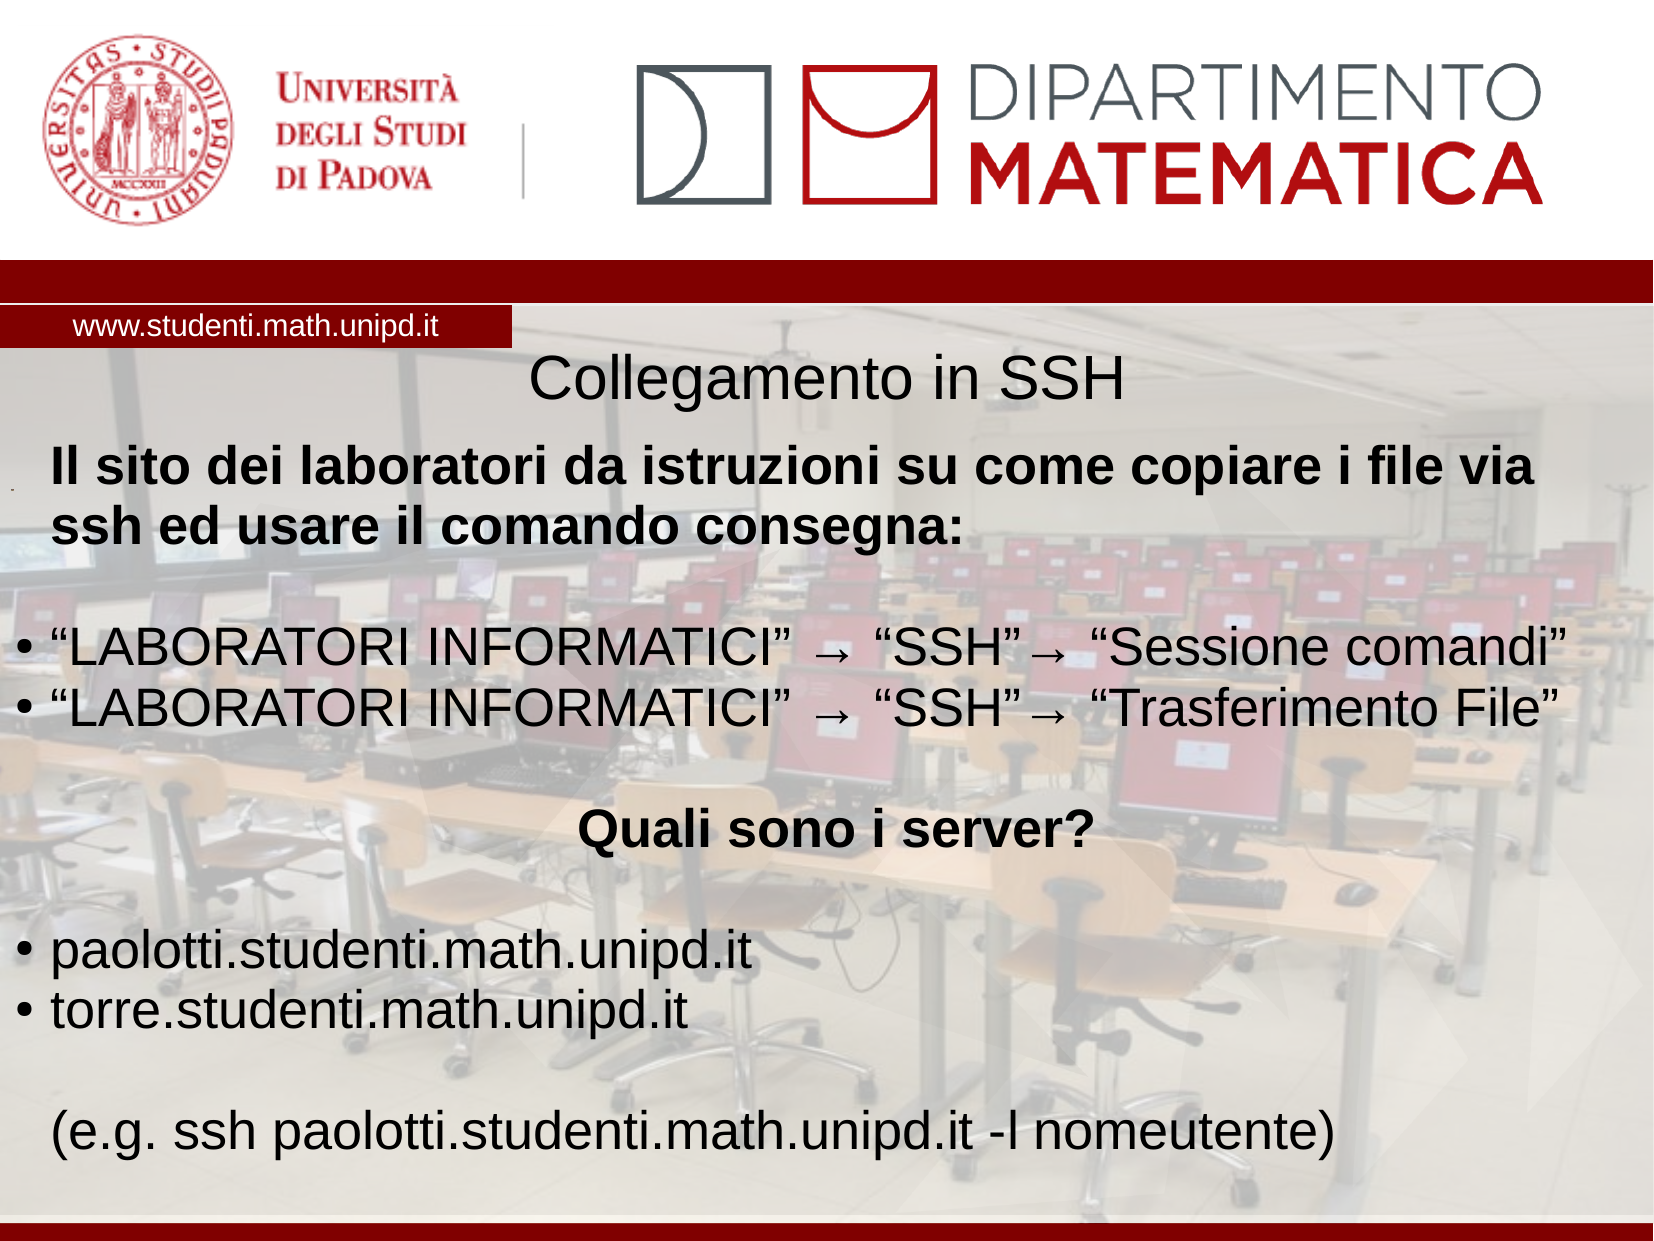

| |
| --- |
www.studenti.math.unipd.it
Collegamento in SSH
Il sito dei laboratori da istruzioni su come copiare i file via ssh ed usare il comando consegna:
“LABORATORI INFORMATICI” → “SSH”→ “Sessione comandi”
“LABORATORI INFORMATICI” → “SSH”→ “Trasferimento File”
Quali sono i server?
paolotti.studenti.math.unipd.it
torre.studenti.math.unipd.it
(e.g. ssh paolotti.studenti.math.unipd.it -l nomeutente)
| |
| --- |